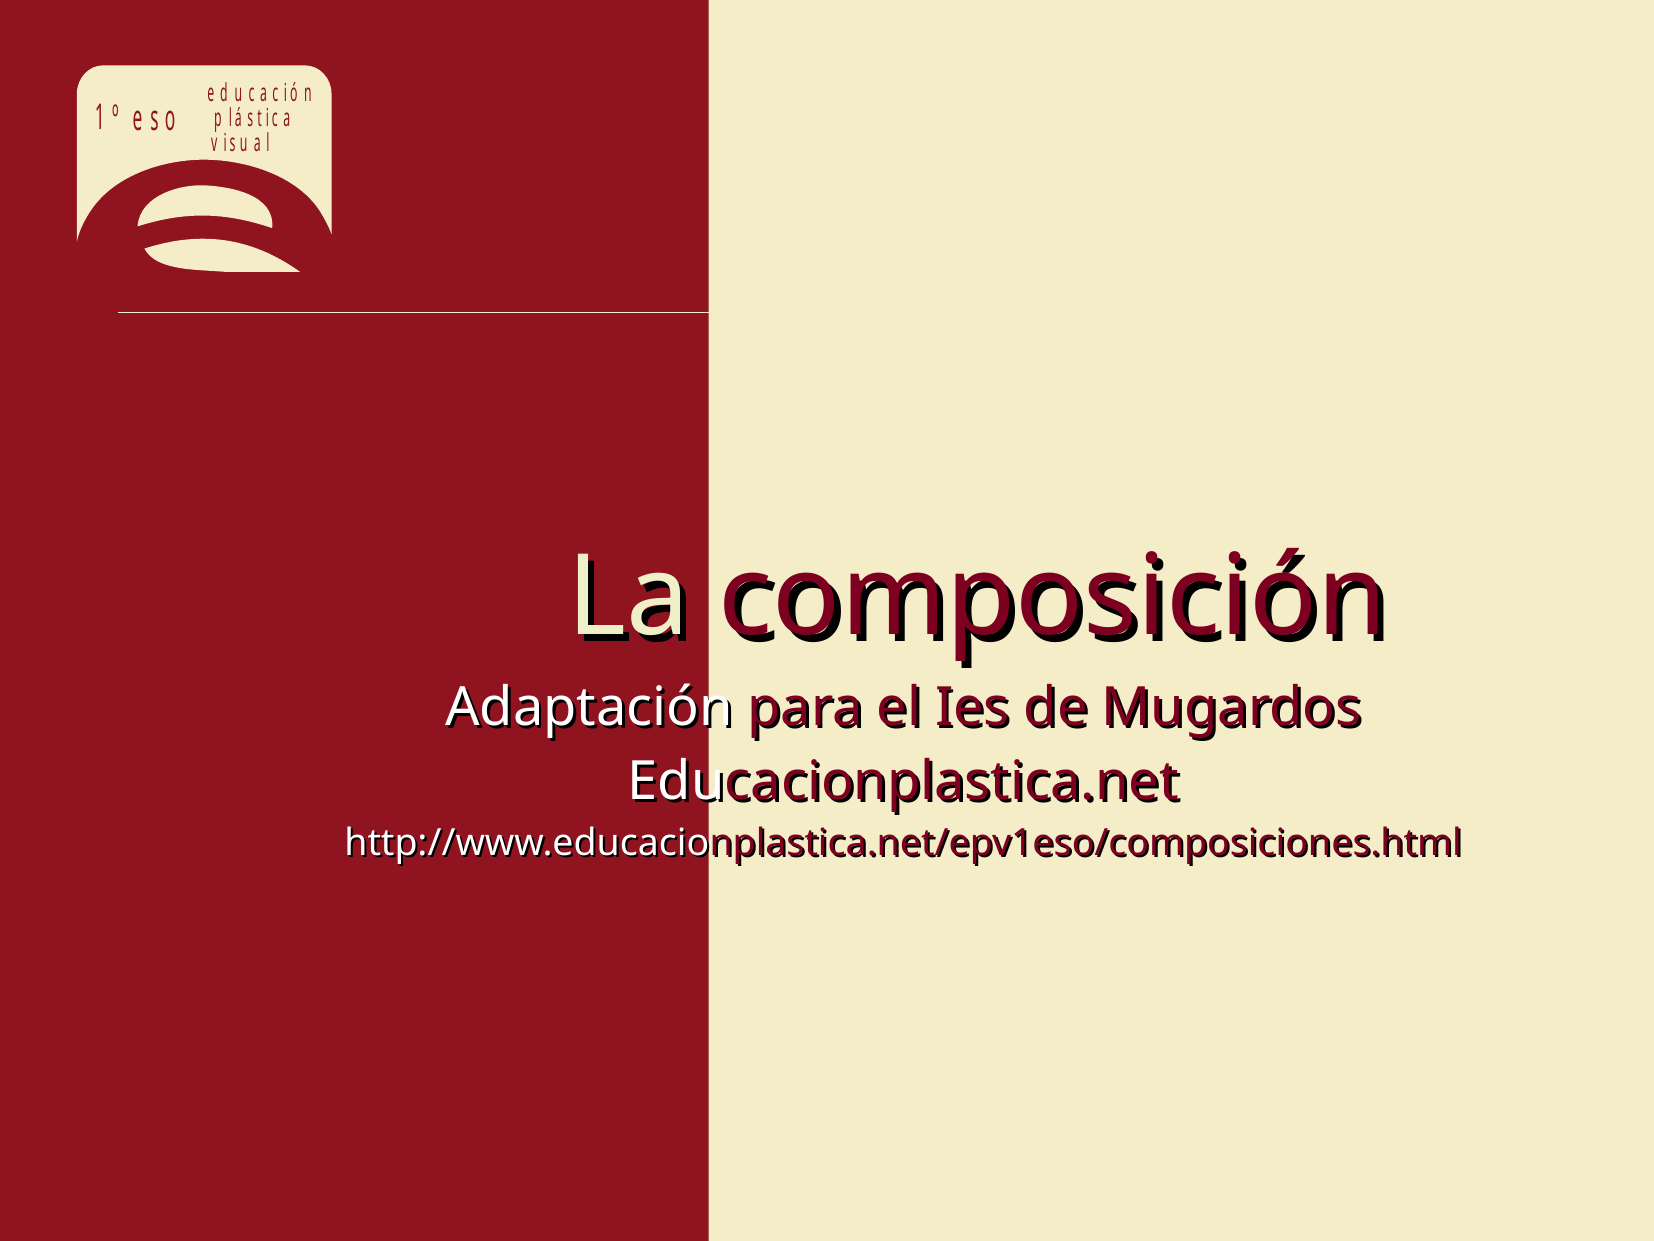

# La composición
Adaptación para el Ies de Mugardos
Educacionplastica.net
http://www.educacionplastica.net/epv1eso/composiciones.html